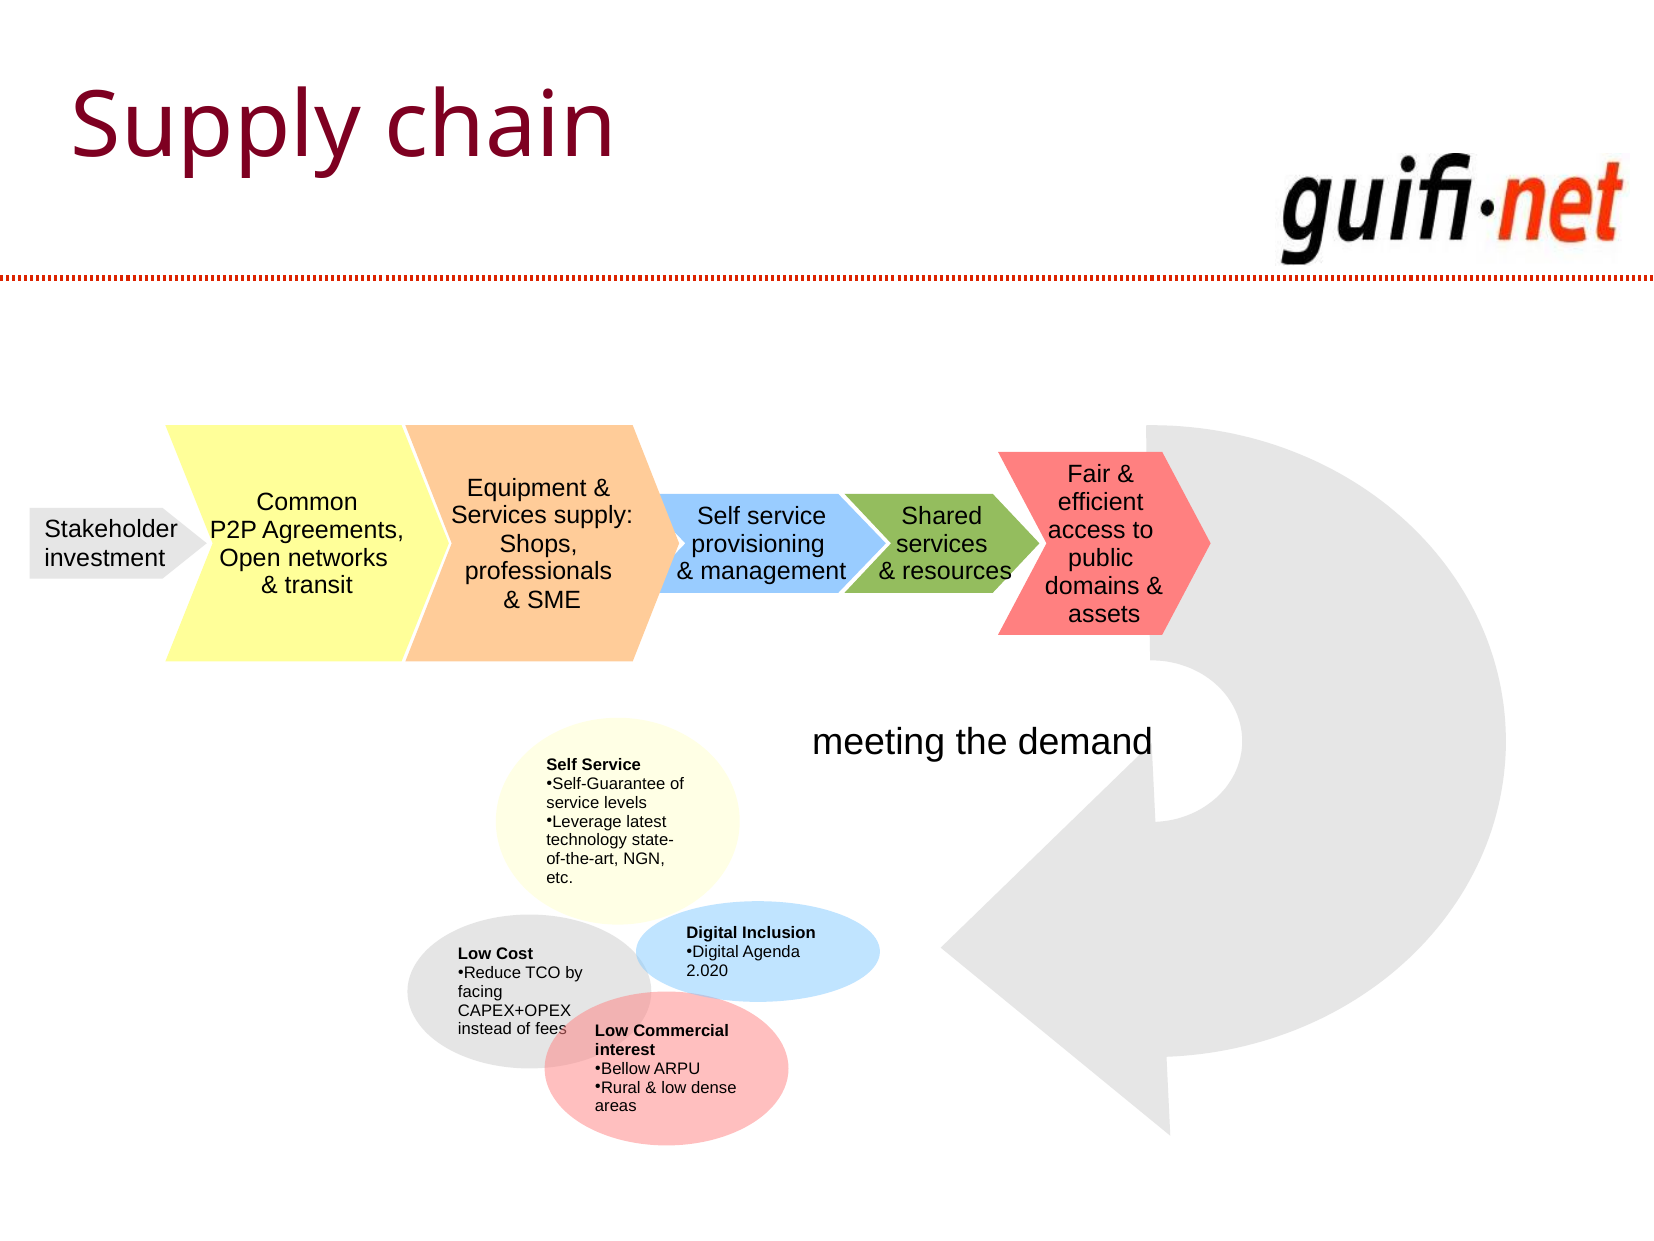

# Supply chain
Common
P2P Agreements,
Open networks
& transit
Equipment &
Services supply:
Shops,
professionals
& SME
meeting the demand
Fair &
efficient
access to
public
domains & assets
Self service
provisioning
& management
Shared
services
 & resources
Stakeholder investment
Self Service
Self-Guarantee of service levels
Leverage latest technology state-of-the-art, NGN, etc.
Digital Inclusion
Digital Agenda 2.020
Low Cost
Reduce TCO by facing CAPEX+OPEX instead of fees
Low Commercial interest
Bellow ARPU
Rural & low dense areas